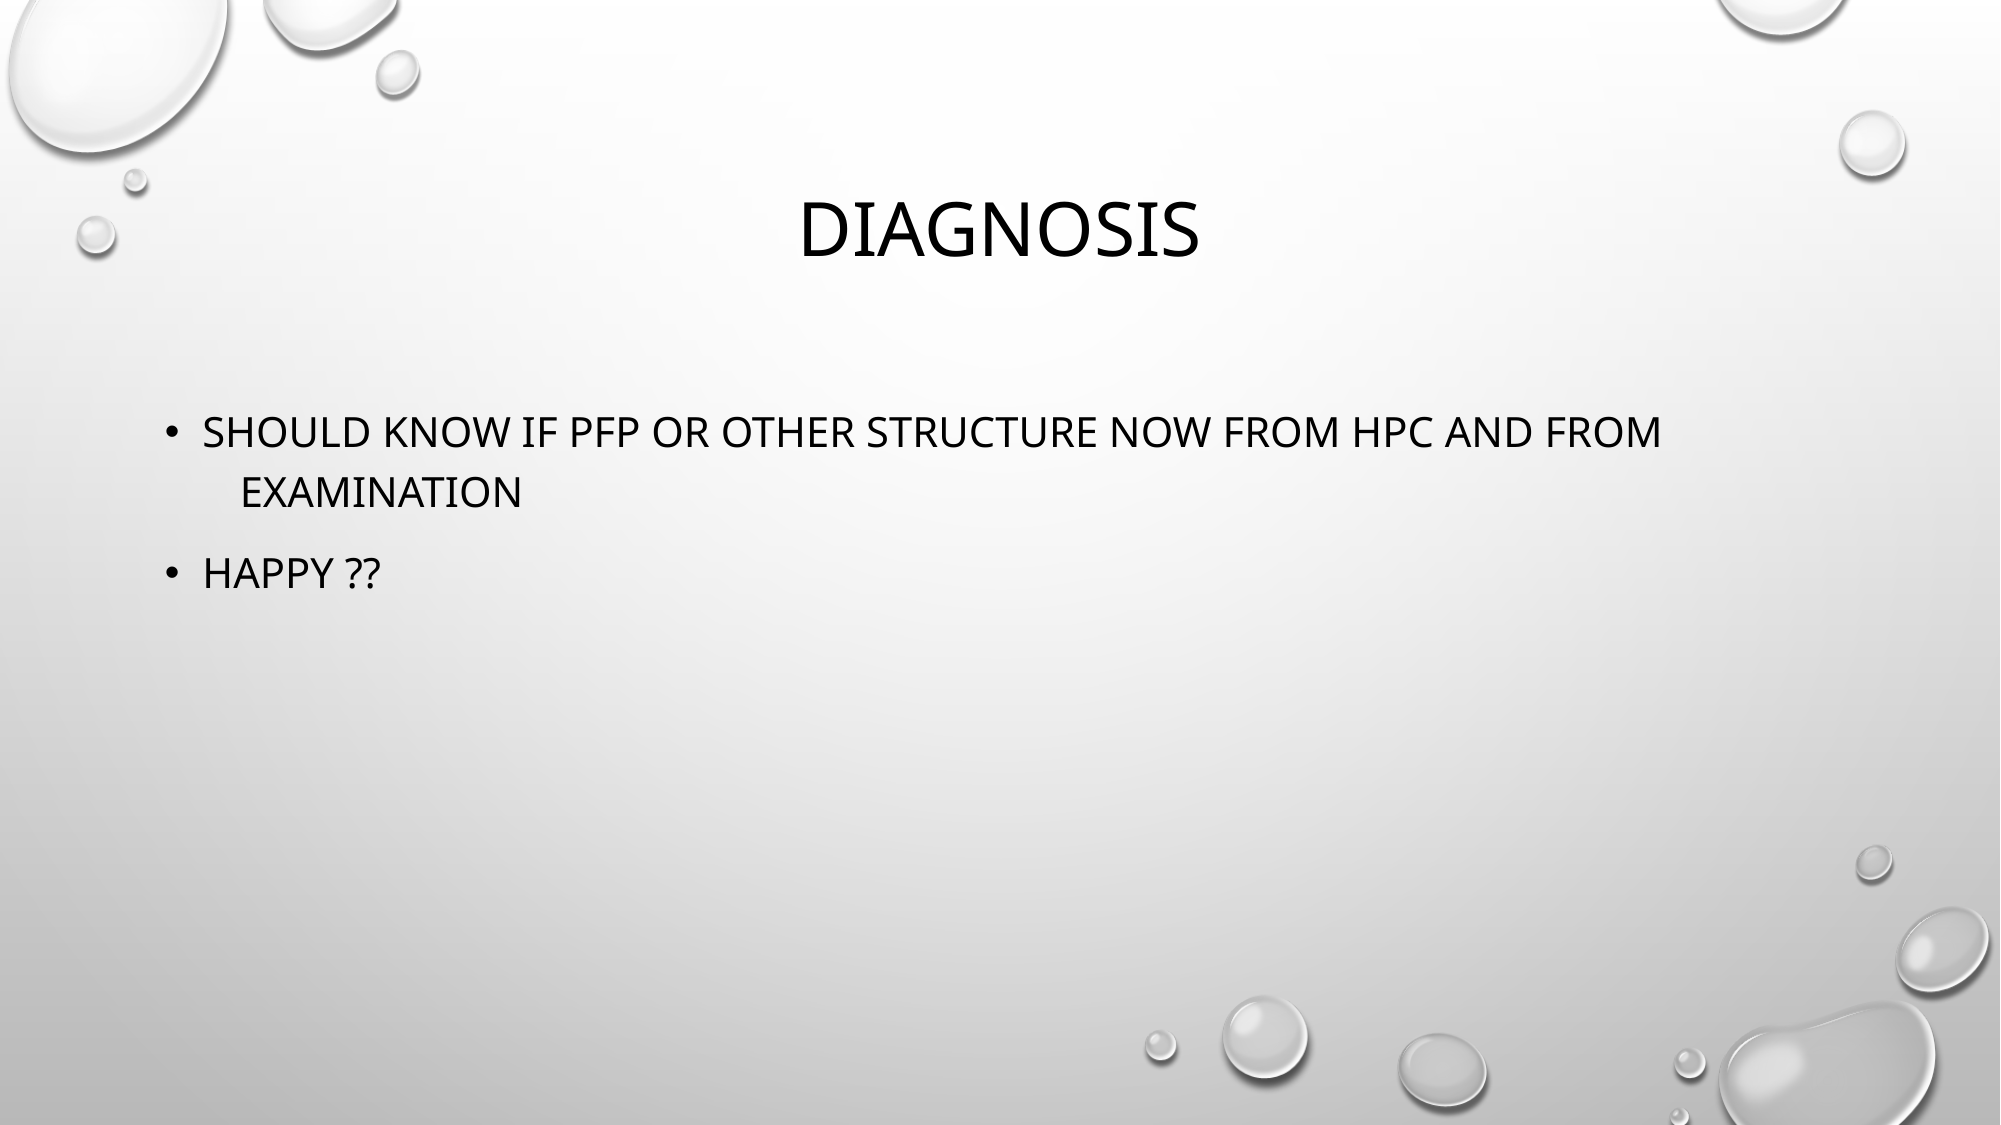

# diagnosis
Should know if PFP or other structure now from HPC and from examination
Happy ??